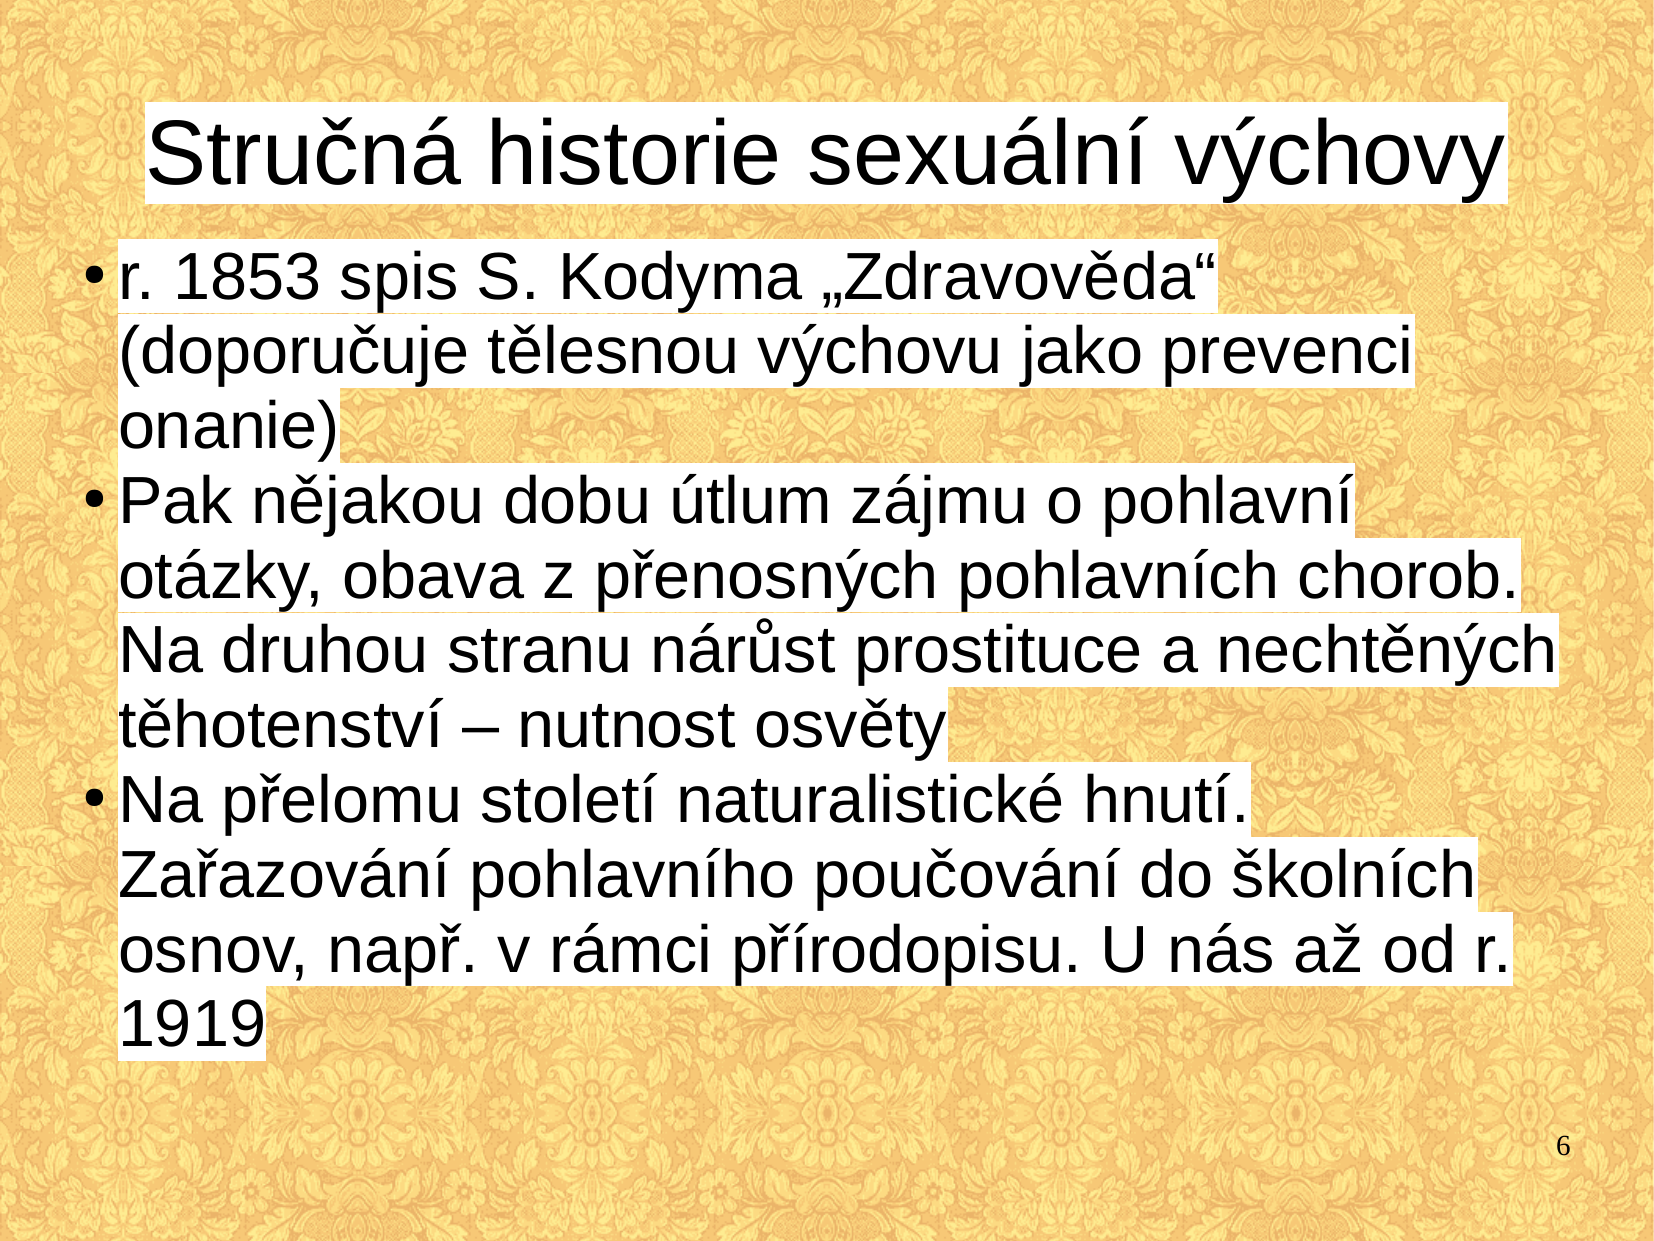

# Stručná historie sexuální výchovy
r. 1853 spis S. Kodyma „Zdravověda“ (doporučuje tělesnou výchovu jako prevenci onanie)
Pak nějakou dobu útlum zájmu o pohlavní otázky, obava z přenosných pohlavních chorob. Na druhou stranu nárůst prostituce a nechtěných těhotenství – nutnost osvěty
Na přelomu století naturalistické hnutí. Zařazování pohlavního poučování do školních osnov, např. v rámci přírodopisu. U nás až od r. 1919
6